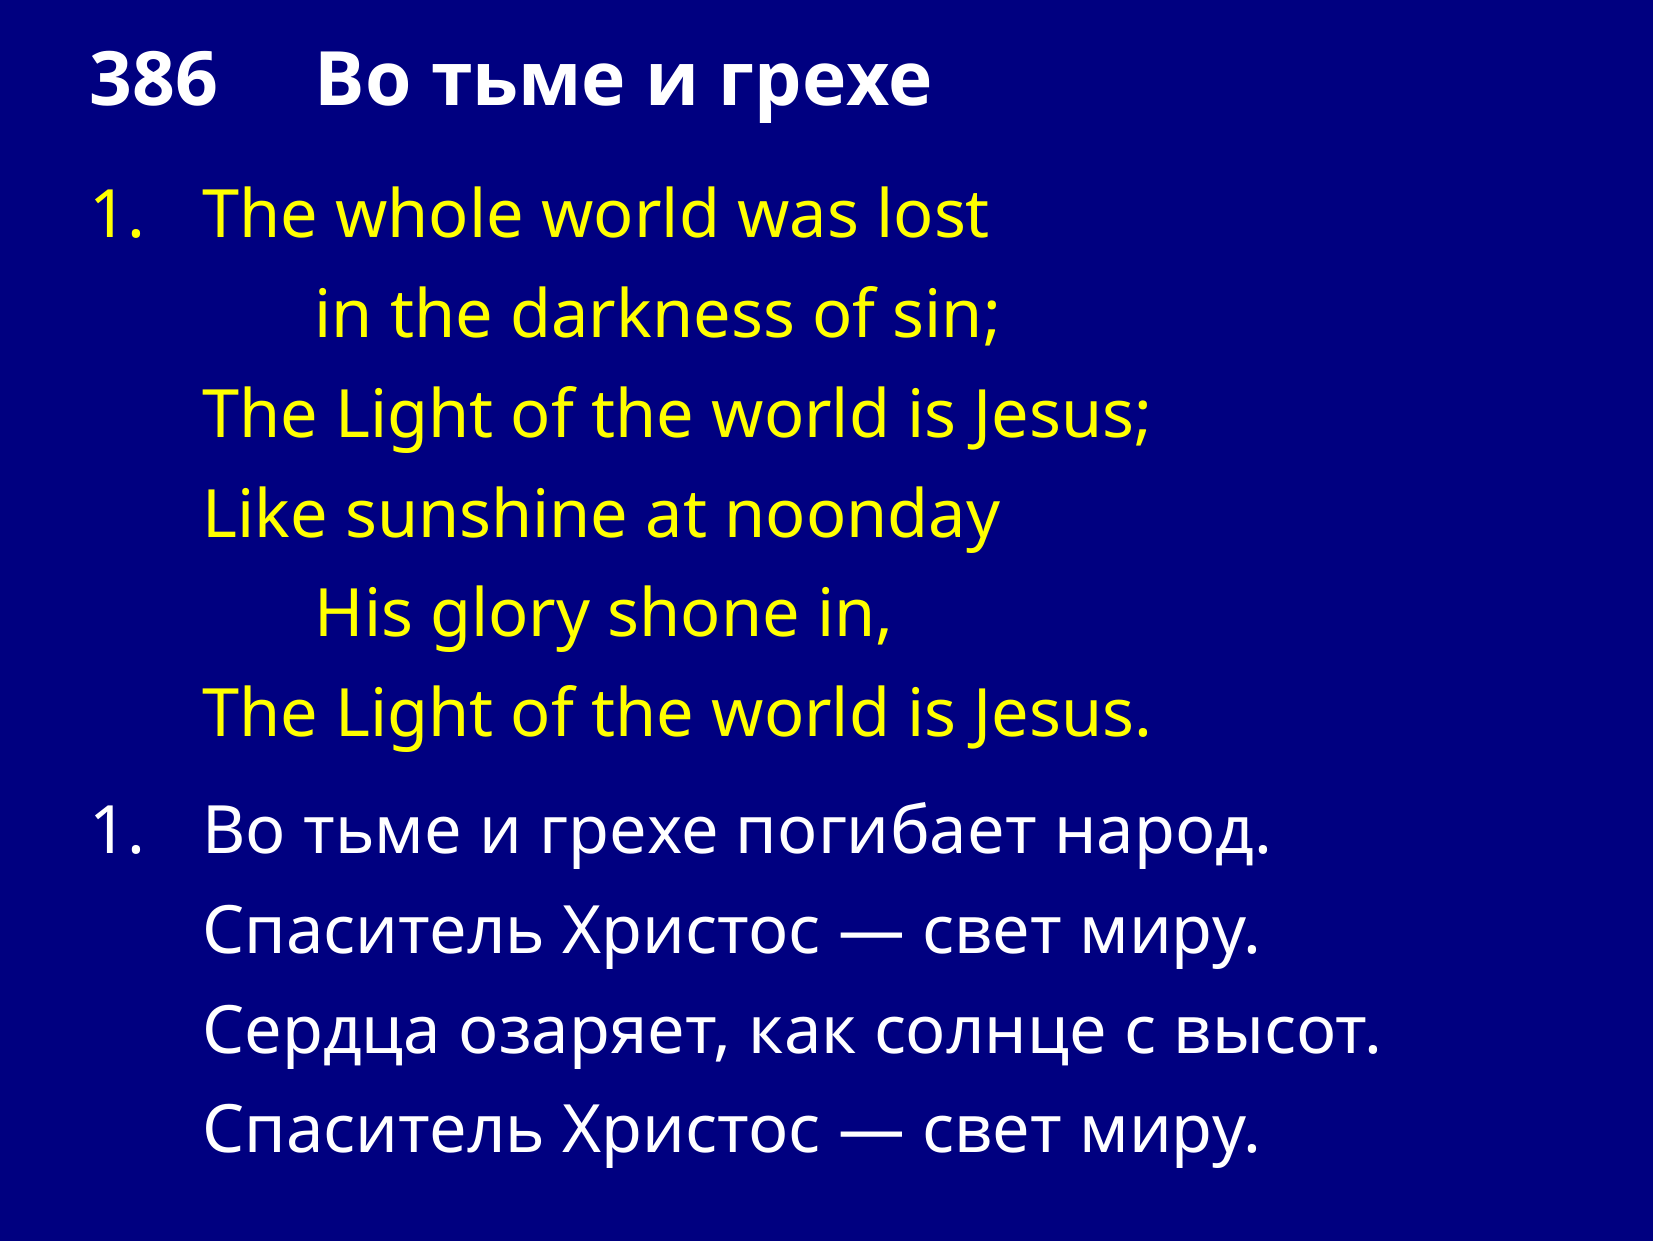

386	Во тьме и грехе
1.	The whole world was lost
		in the darkness of sin;
	The Light of the world is Jesus;
	Like sunshine at noonday
		His glory shone in,
	The Light of the world is Jesus.
1.	Во тьме и грехе погибает народ.
	Спаситель Христос — свет миру.
	Сердца озаряет, как солнце с высот.
	Спаситель Христос — свет миру.